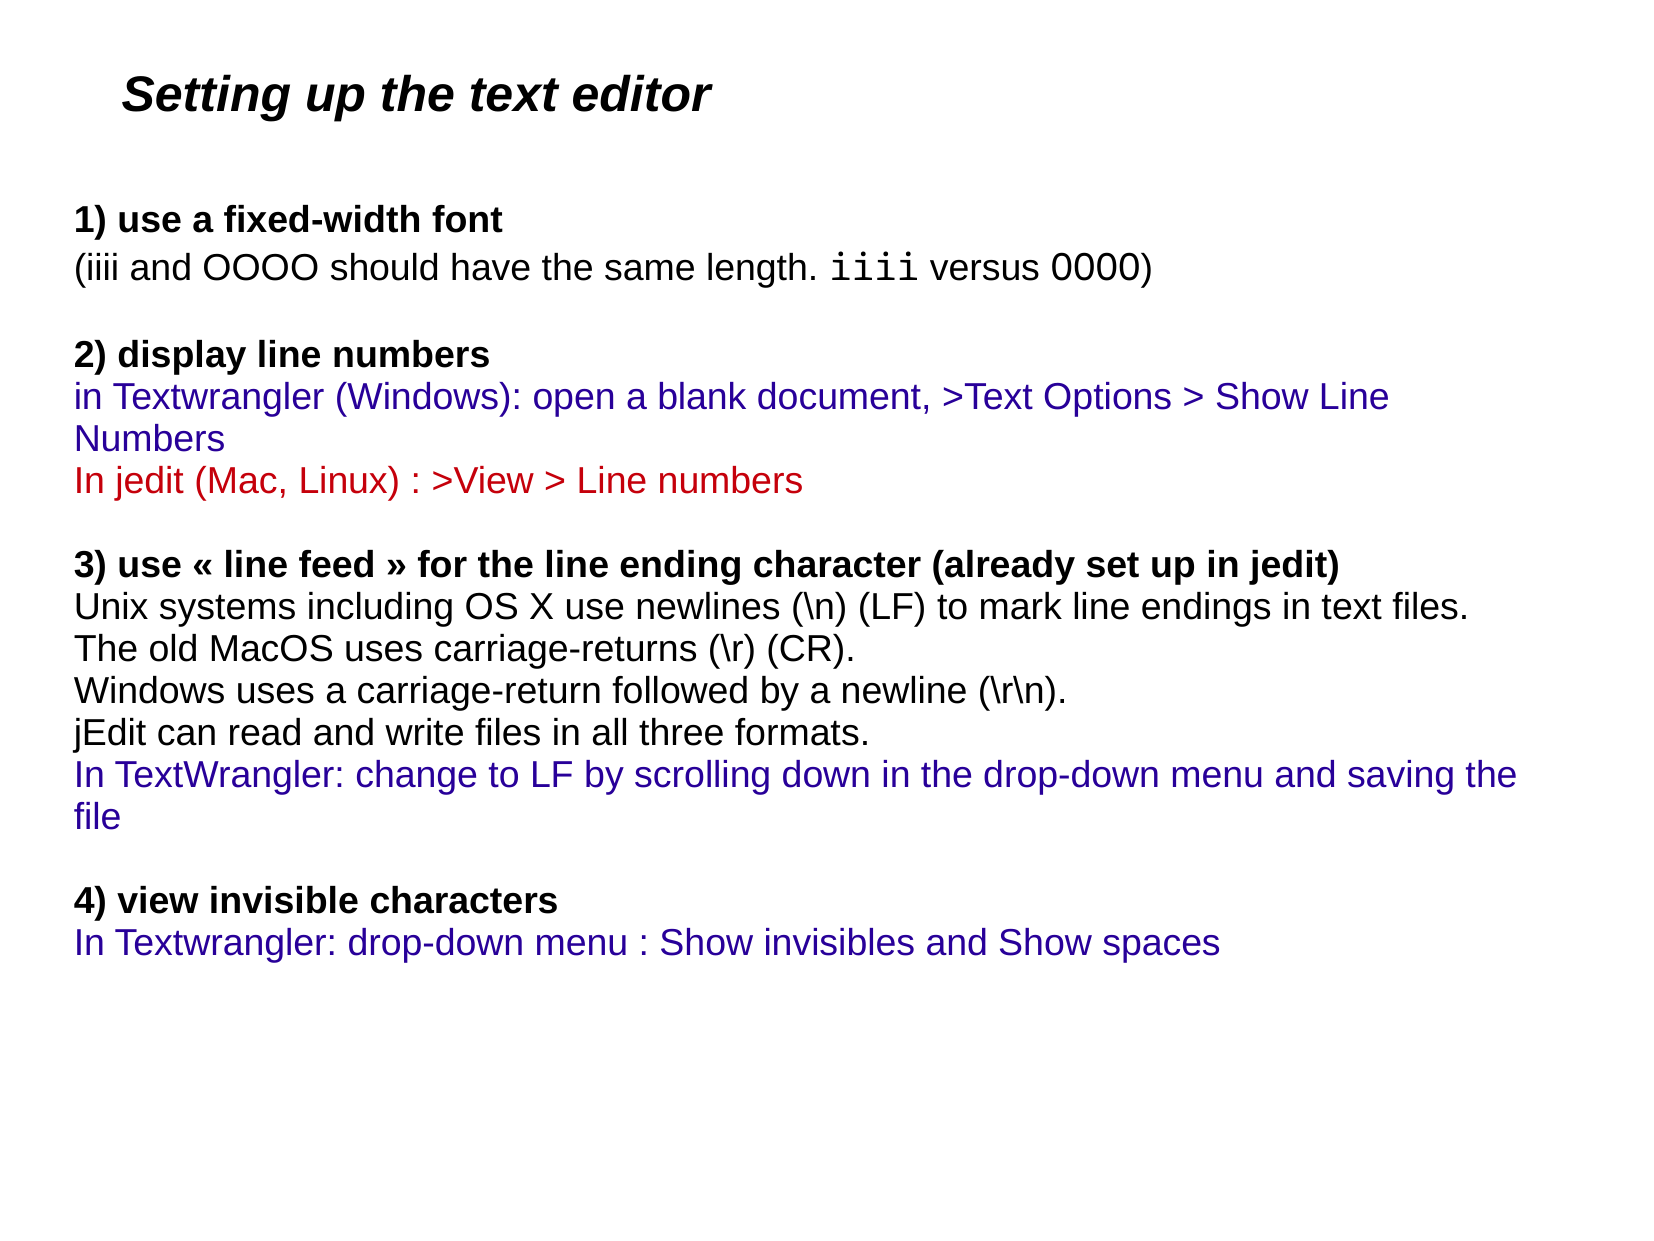

Setting up the text editor
1) use a fixed-width font
(iiii and OOOO should have the same length. iiii versus OOOO)
2) display line numbers
in Textwrangler (Windows): open a blank document, >Text Options > Show Line Numbers
In jedit (Mac, Linux) : >View > Line numbers
3) use « line feed » for the line ending character (already set up in jedit)
Unix systems including OS X use newlines (\n) (LF) to mark line endings in text files.
The old MacOS uses carriage-returns (\r) (CR).
Windows uses a carriage-return followed by a newline (\r\n).
jEdit can read and write files in all three formats.
In TextWrangler: change to LF by scrolling down in the drop-down menu and saving the file
4) view invisible characters
In Textwrangler: drop-down menu : Show invisibles and Show spaces